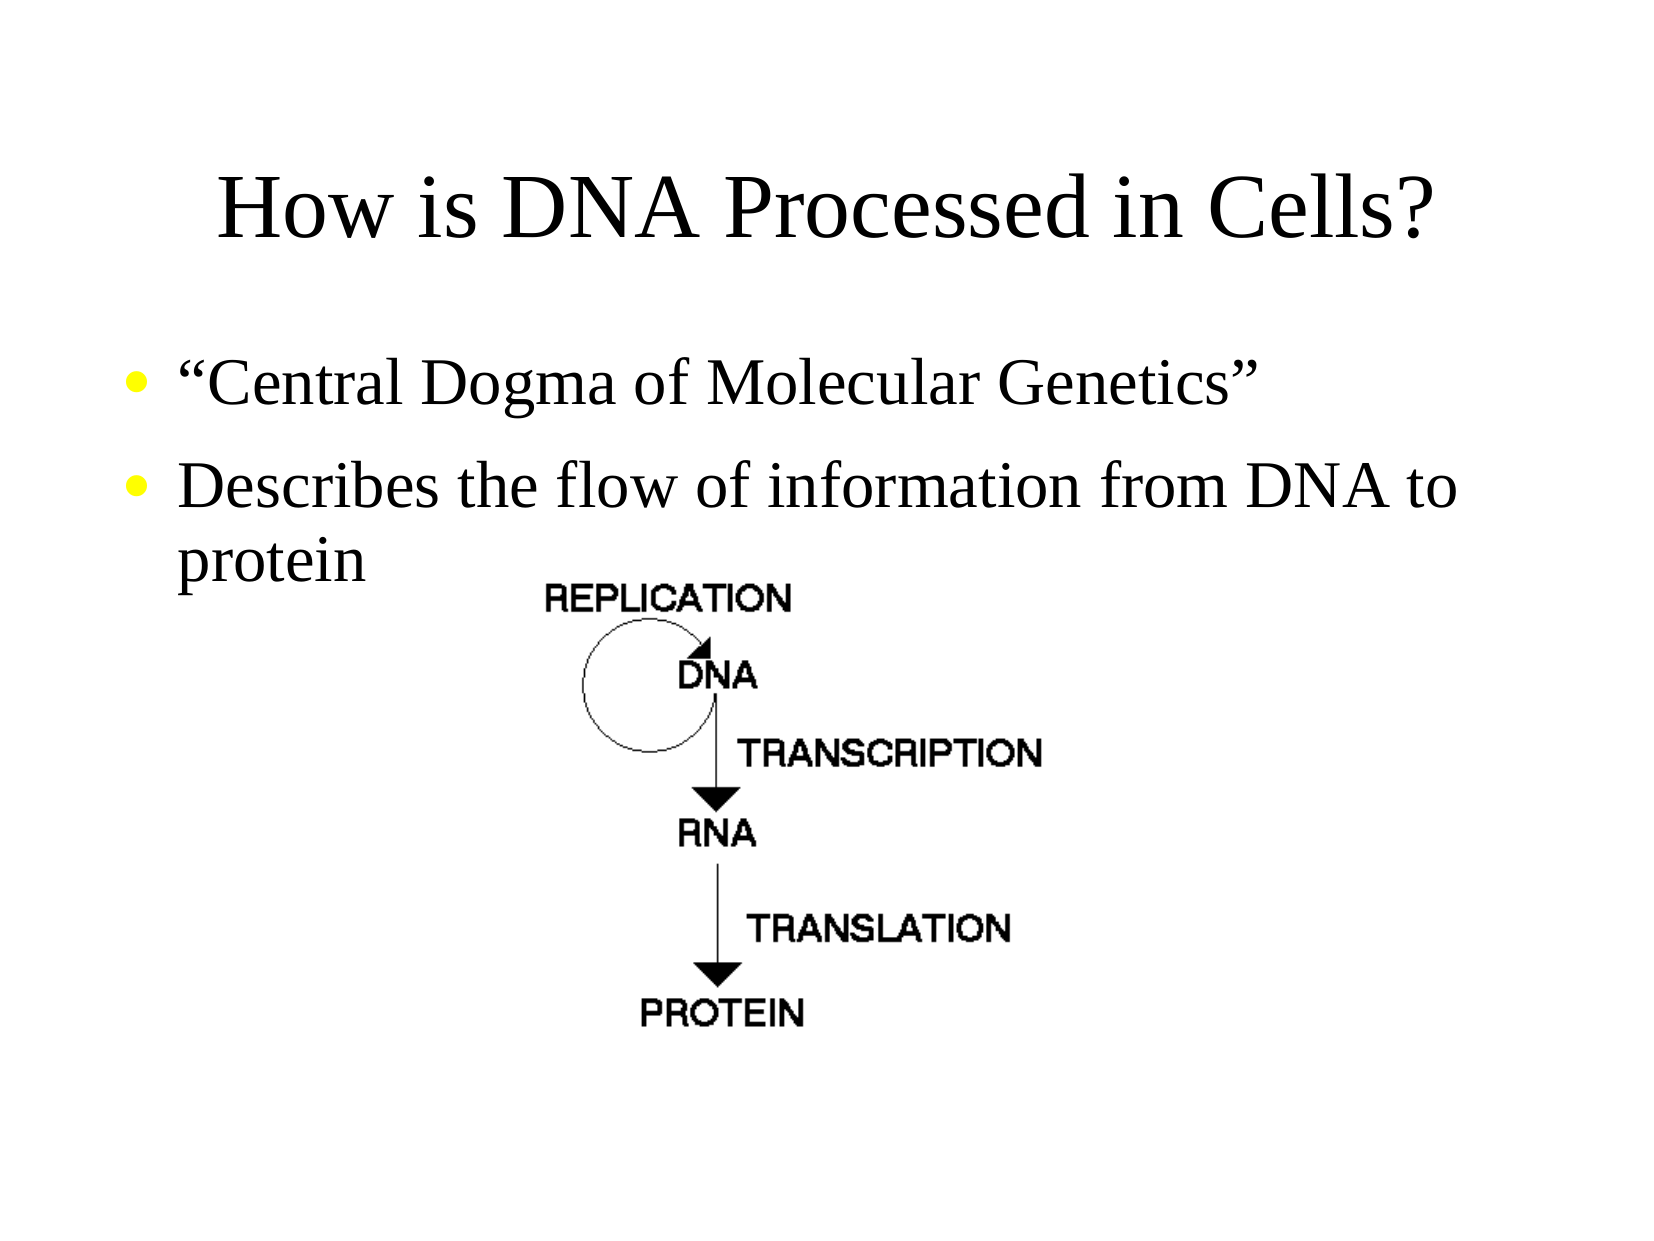

# How is DNA Processed in Cells?
“Central Dogma of Molecular Genetics”
Describes the flow of information from DNA to protein